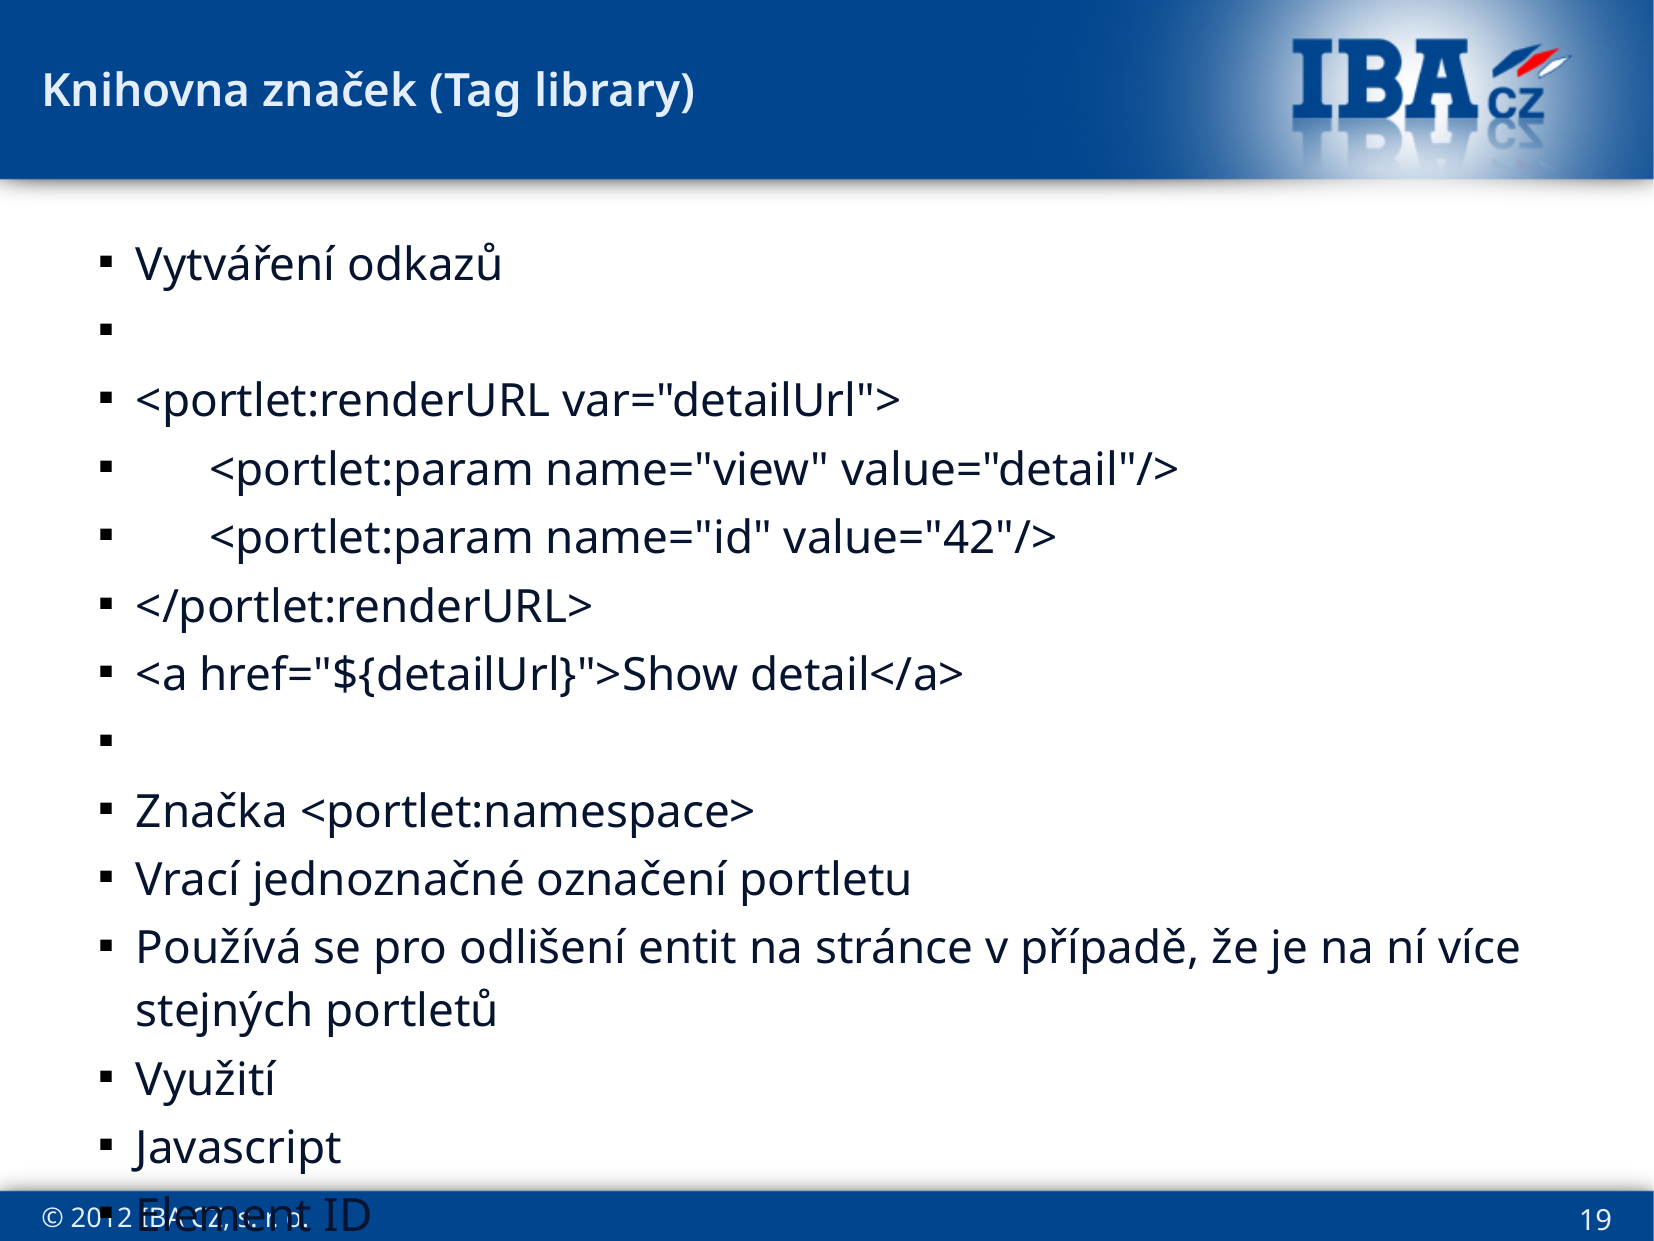

# Knihovna značek (Tag library)
Vytváření odkazů
<portlet:renderURL var="detailUrl">
	<portlet:param name="view" value="detail"/>
	<portlet:param name="id" value="42"/>
</portlet:renderURL>
<a href="${detailUrl}">Show detail</a>
Značka <portlet:namespace>
Vrací jednoznačné označení portletu
Používá se pro odlišení entit na stránce v případě, že je na ní více stejných portletů
Využití
Javascript
Element ID
19